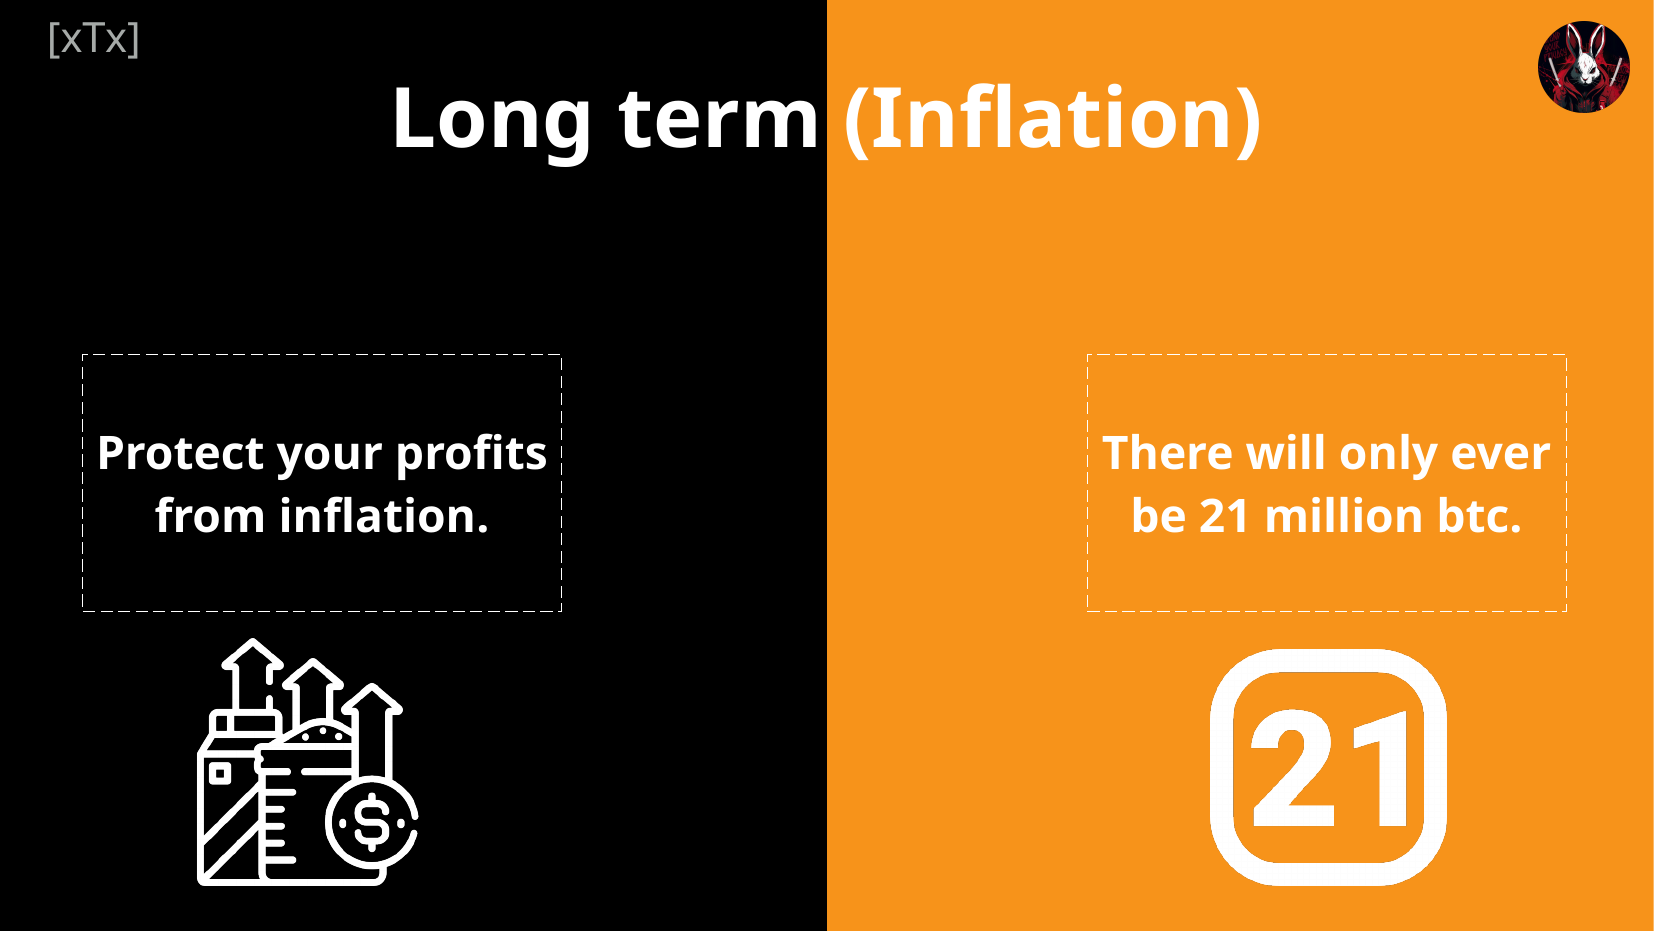

[xTx]
Long term (Inflation)
# Protect your profits from inflation.
There will only ever be 21 million btc.